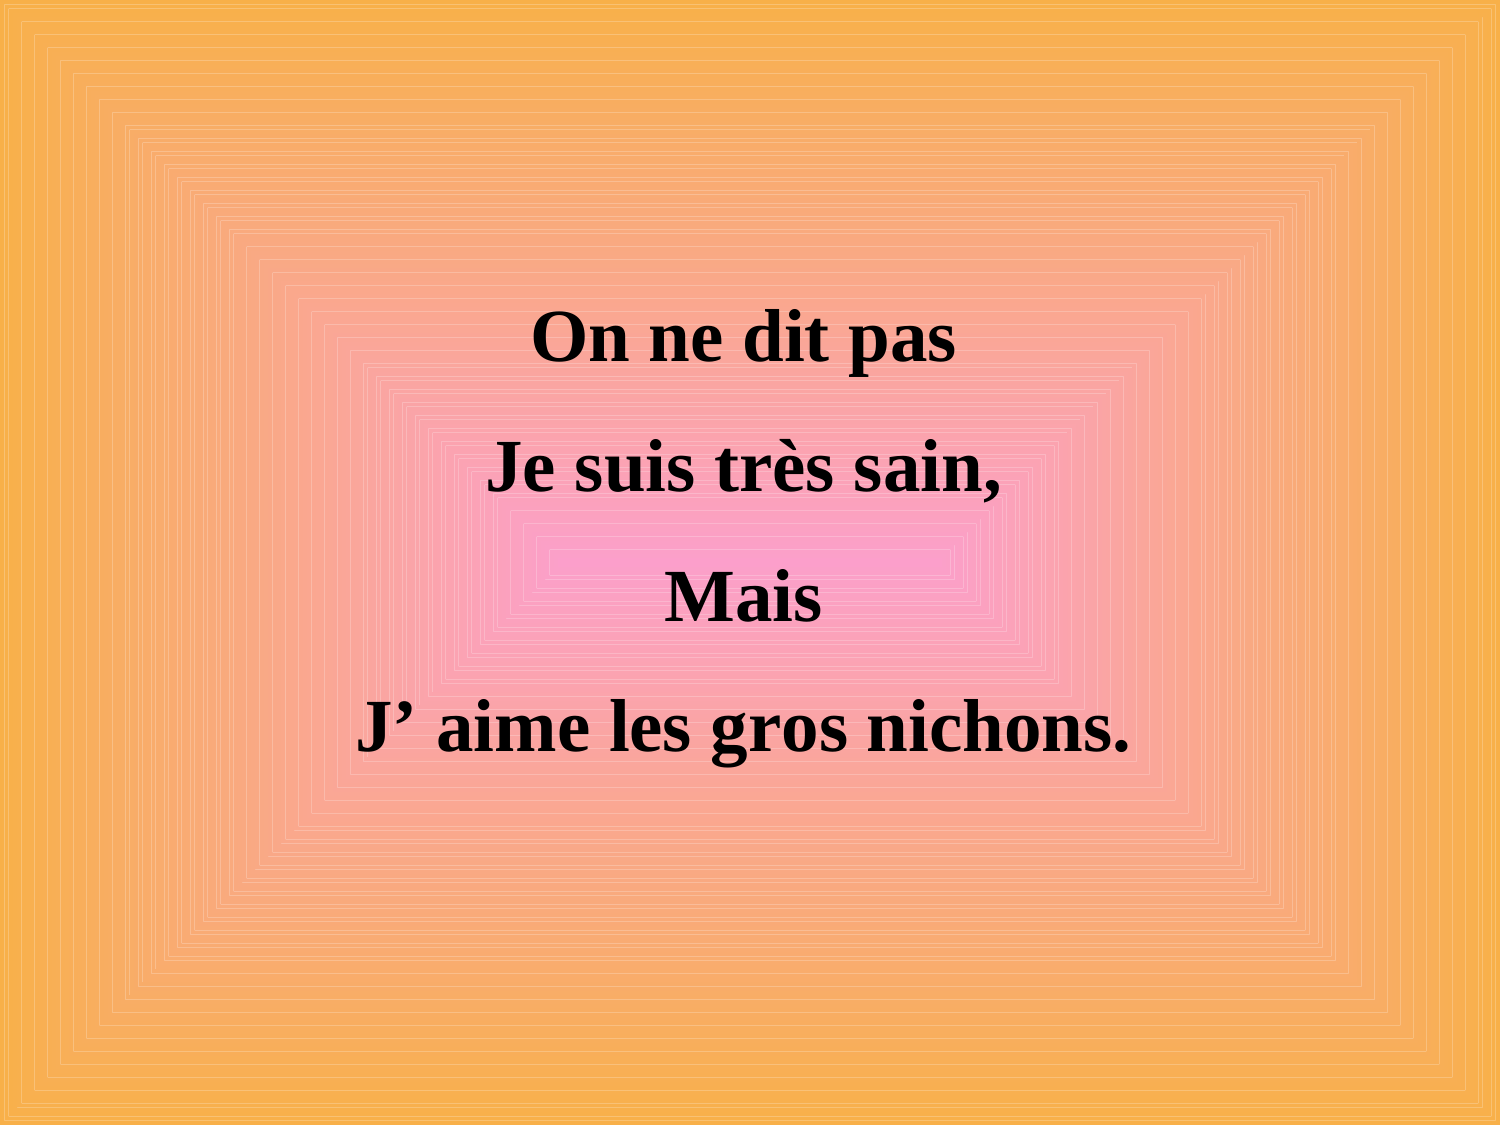

On ne dit pas
Je suis très sain,
Mais
J’ aime les gros nichons.